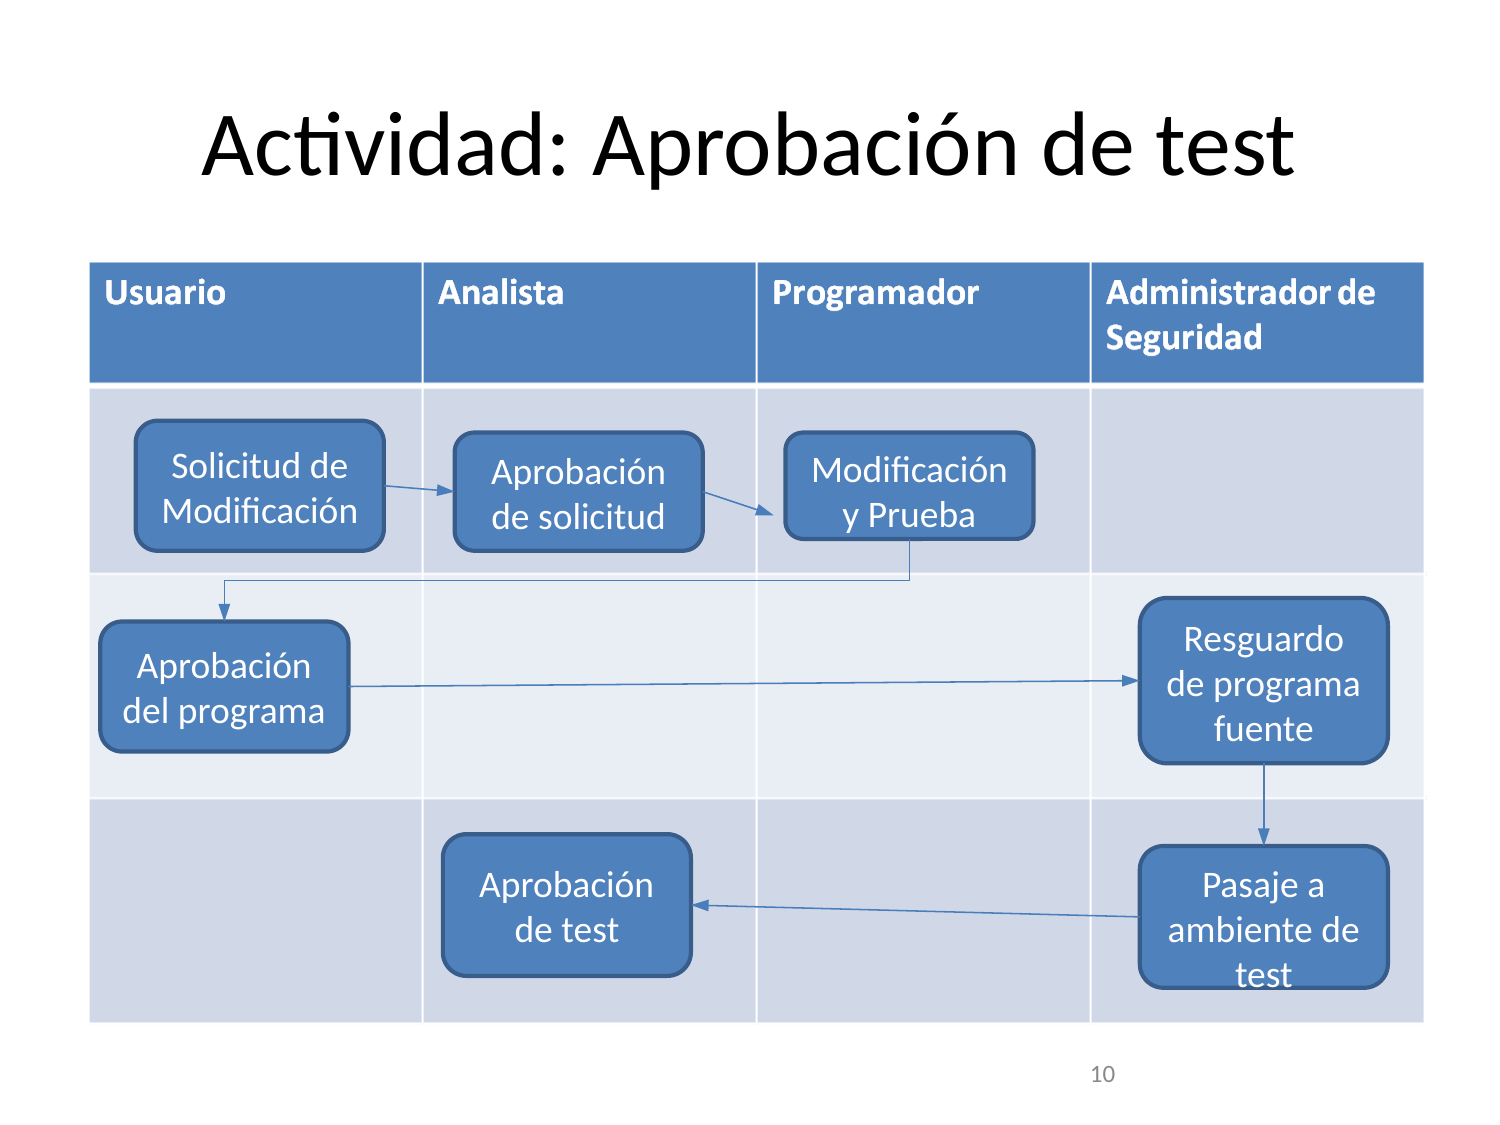

# Actividad: Aprobación de test
Solicitud de Modificación
Aprobación de solicitud
Modificación y Prueba
Resguardo de programa
fuente
Aprobación del programa
Aprobación de test
Pasaje a ambiente de test